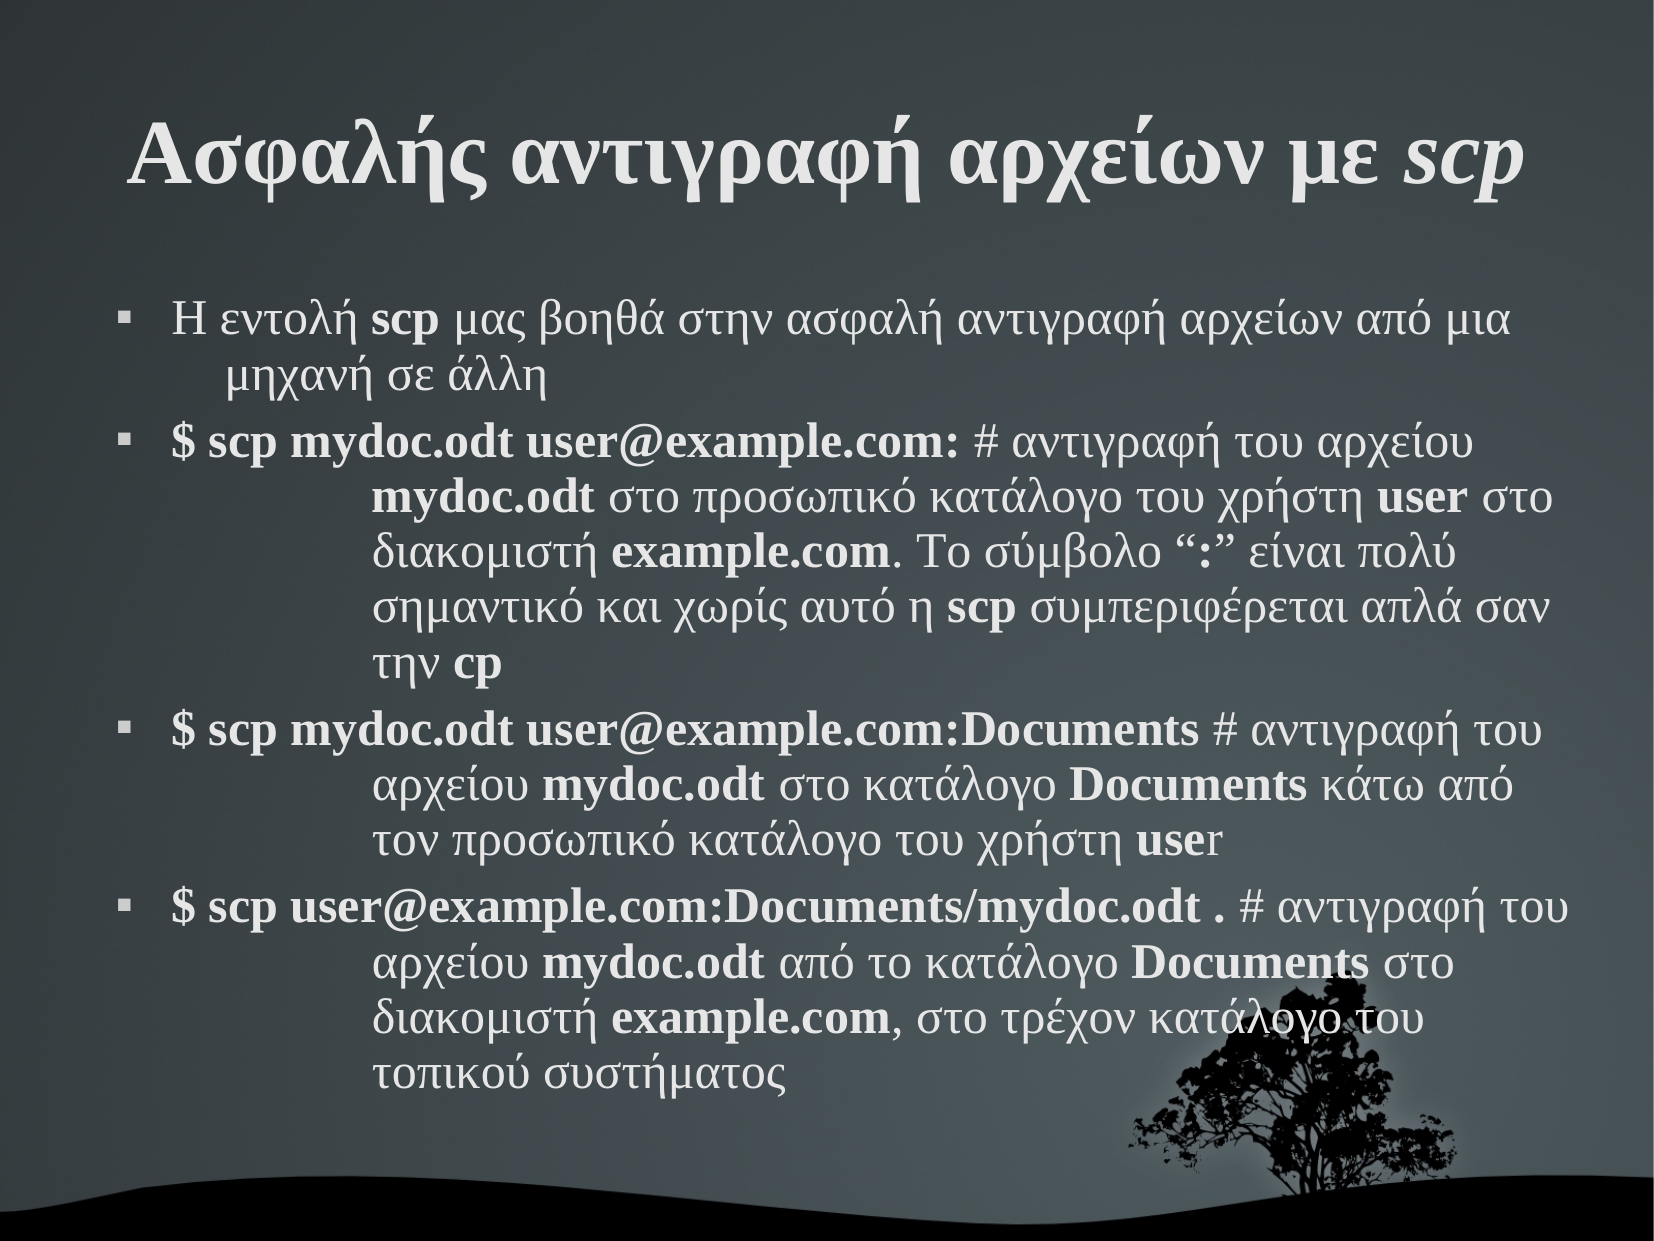

# Ασφαλής αντιγραφή αρχείων με scp
Η εντολή scp μας βοηθά στην ασφαλή αντιγραφή αρχείων από μια μηχανή σε άλλη
$ scp mydoc.odt user@example.com: # αντιγραφή του αρχείου 			mydoc.odt στο προσωπικό κατάλογο του χρήστη user στο 		διακομιστή example.com. Το σύμβολο “:” είναι πολύ 				σημαντικό και χωρίς αυτό η scp συμπεριφέρεται απλά σαν 		την cp
$ scp mydoc.odt user@example.com:Documents # αντιγραφή του 		αρχείου mydoc.odt στο κατάλογο Documents κάτω από 			τον προσωπικό κατάλογο του χρήστη user
$ scp user@example.com:Documents/mydoc.odt . # αντιγραφή του 		αρχείου mydoc.odt από το κατάλογο Documents στο 				διακομιστή example.com, στο τρέχον κατάλογο του 				τοπικού συστήματος